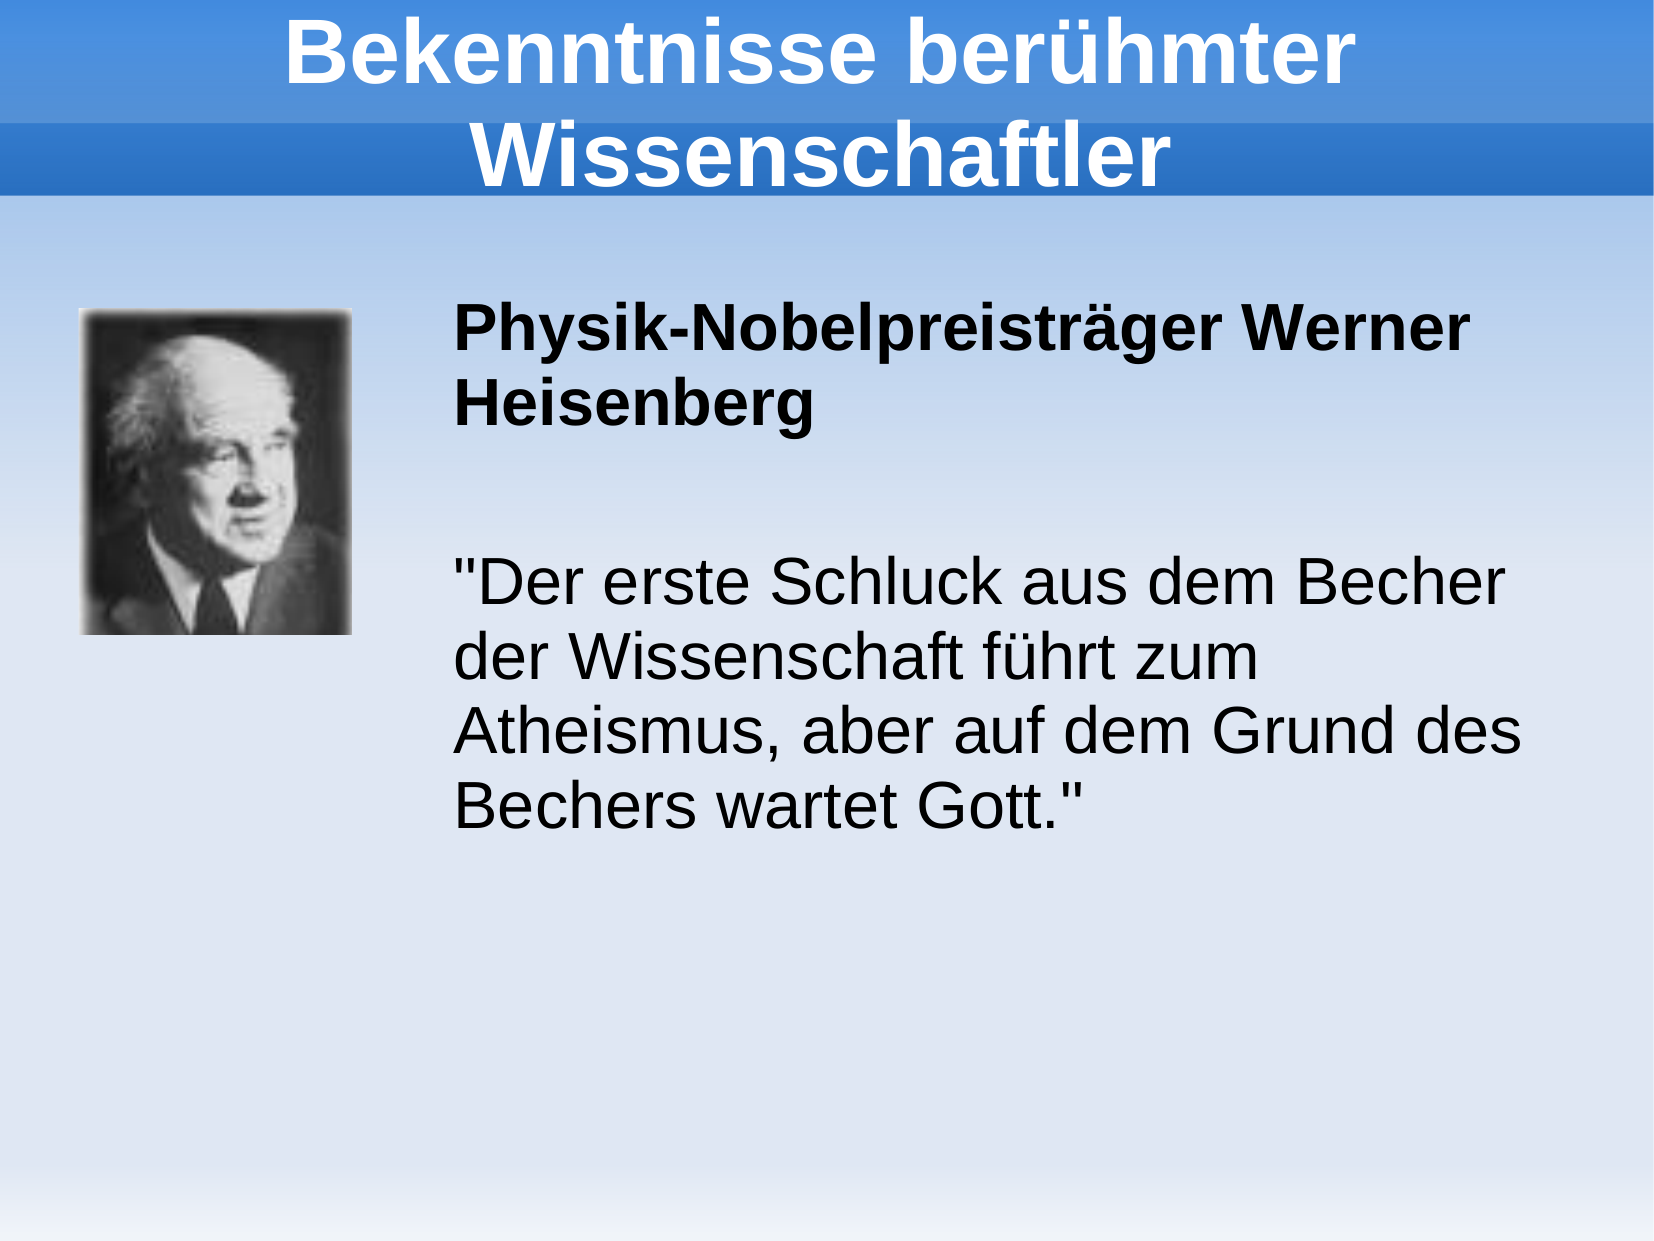

# Bekenntnisse berühmter Wissenschaftler
Physik-Nobelpreisträger Werner Heisenberg
"Der erste Schluck aus dem Becher der Wissenschaft führt zum Atheismus, aber auf dem Grund des Bechers wartet Gott."